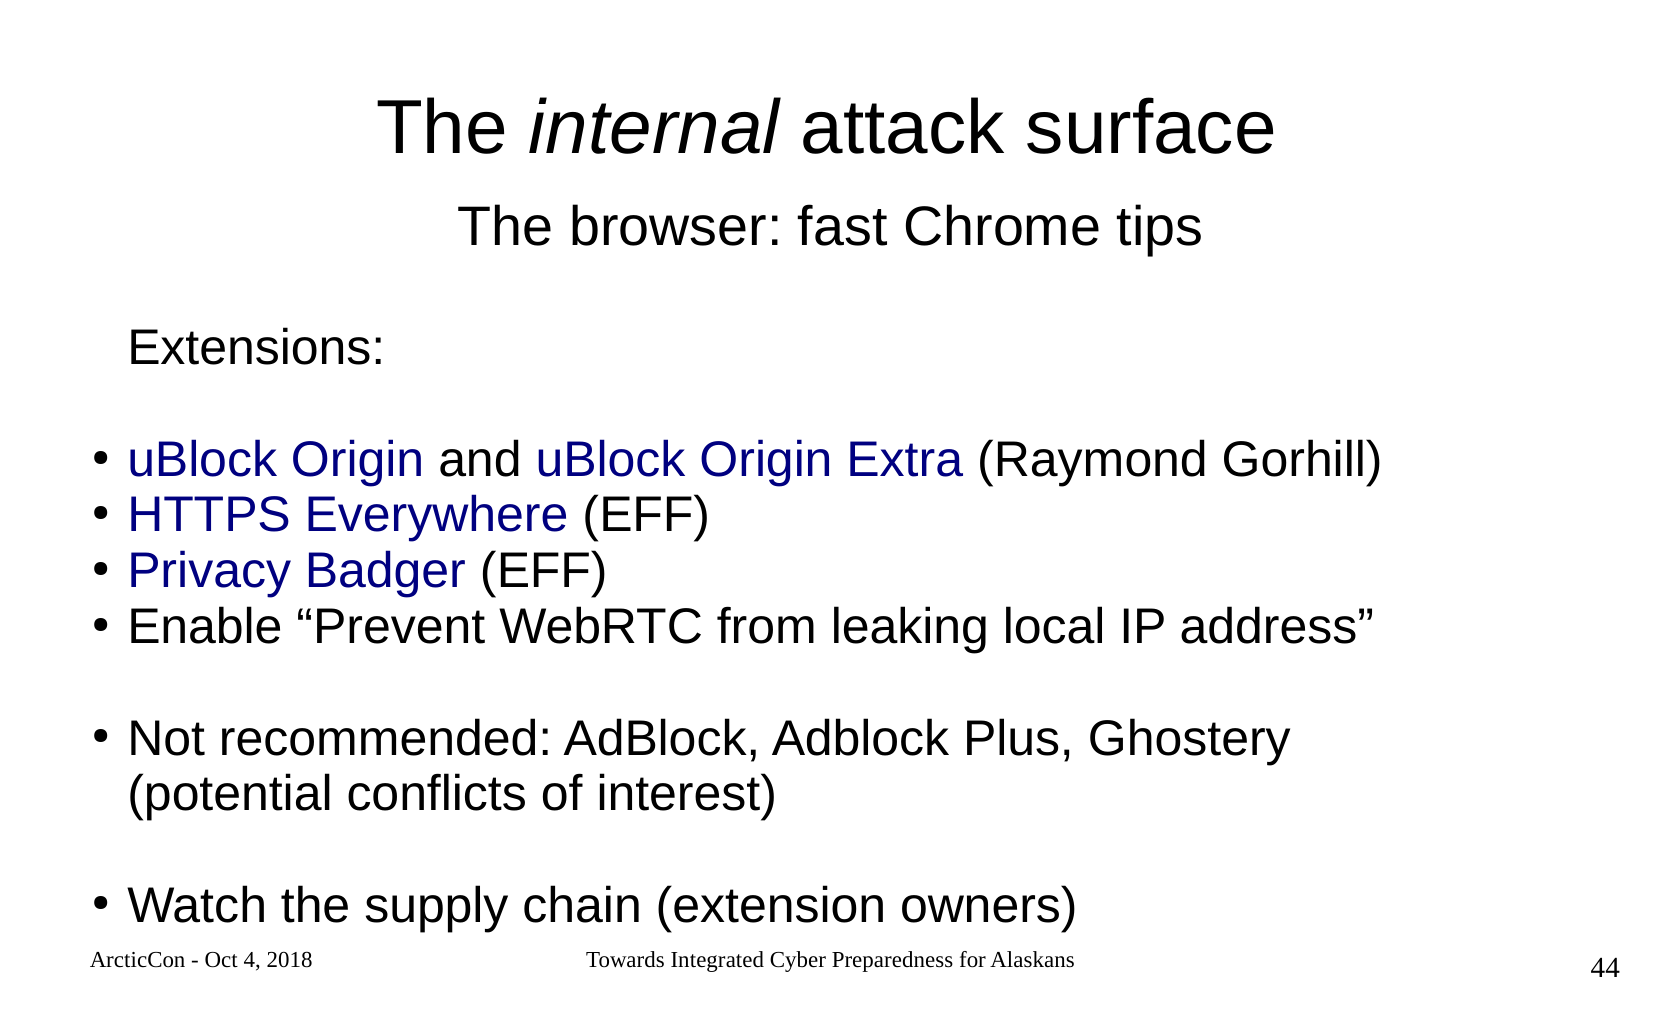

# The internal attack surface
The browser: fast Chrome tips
Extensions:
uBlock Origin and uBlock Origin Extra (Raymond Gorhill)
HTTPS Everywhere (EFF)
Privacy Badger (EFF)
Enable “Prevent WebRTC from leaking local IP address”
Not recommended: AdBlock, Adblock Plus, Ghostery
(potential conflicts of interest)
Watch the supply chain (extension owners)